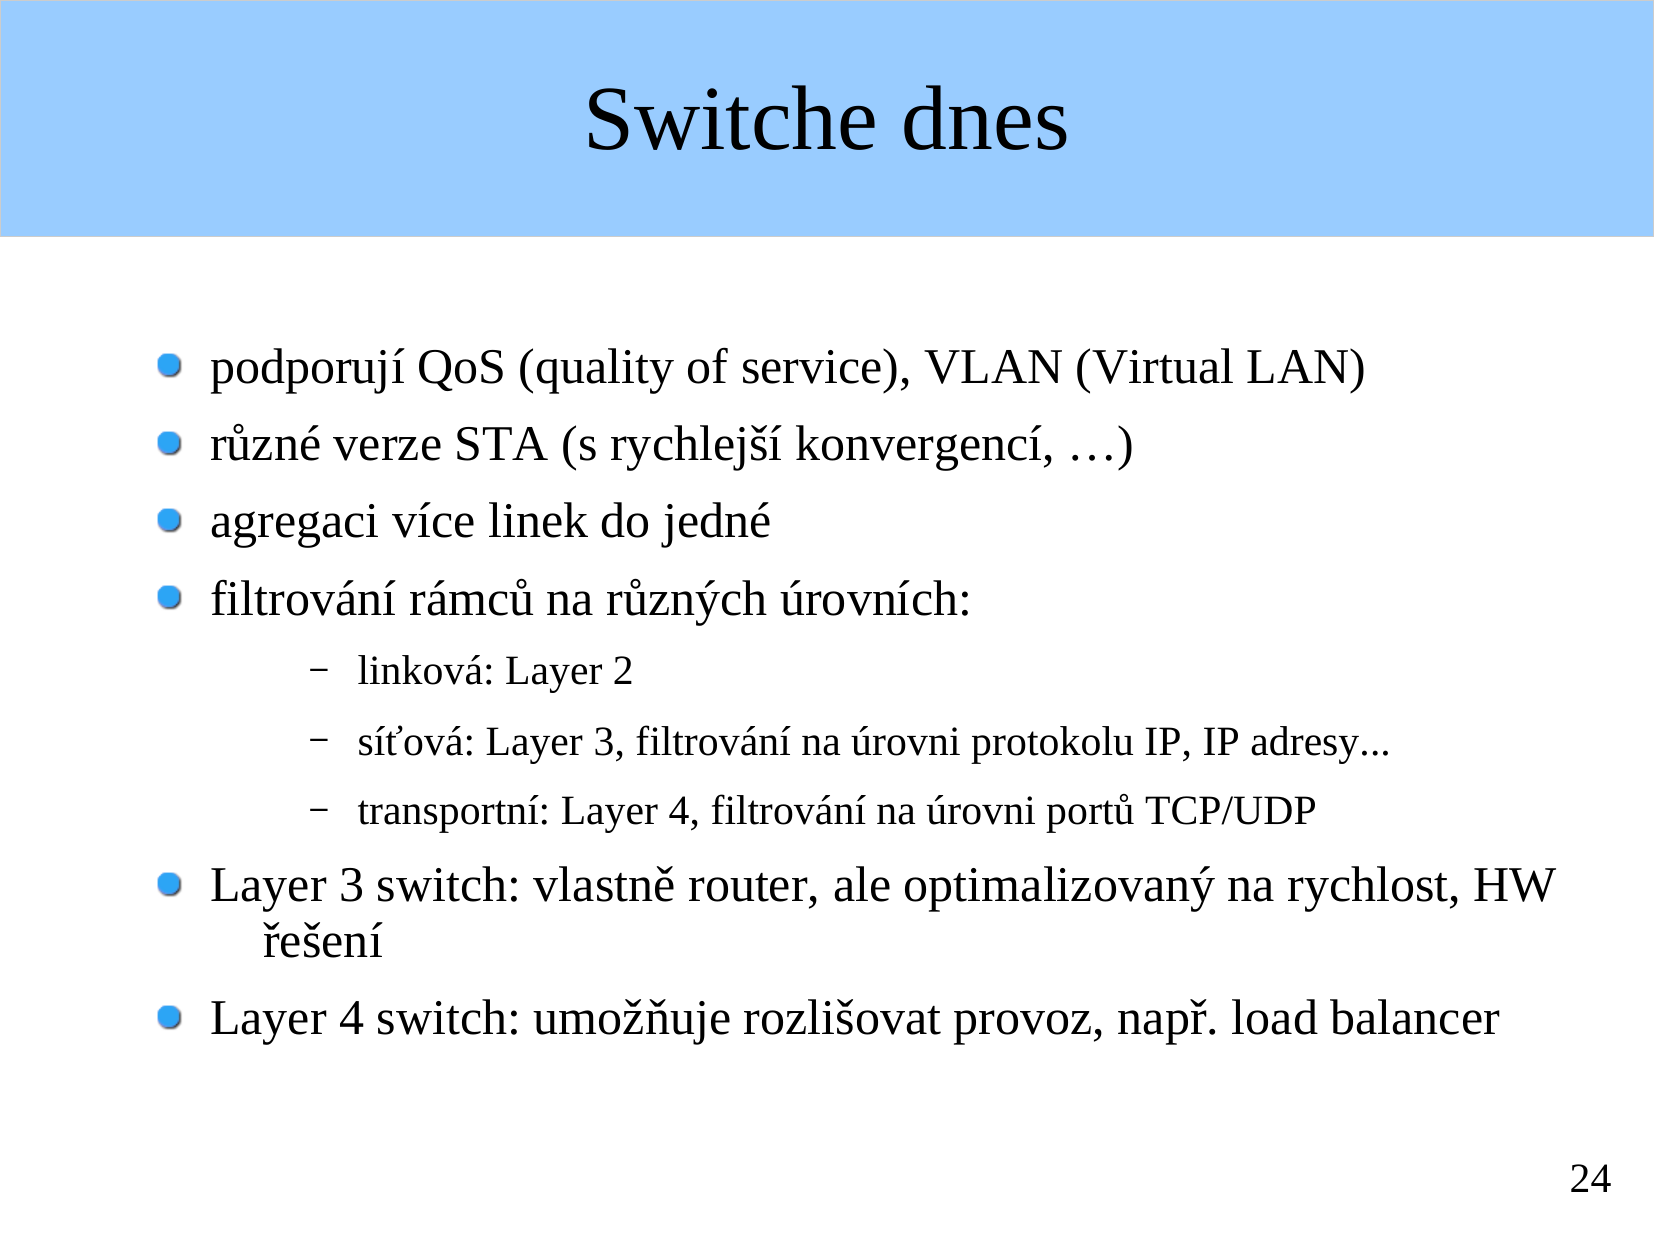

# Switche dnes
podporují QoS (quality of service), VLAN (Virtual LAN)
různé verze STA (s rychlejší konvergencí, …)
agregaci více linek do jedné
filtrování rámců na různých úrovních:
linková: Layer 2
síťová: Layer 3, filtrování na úrovni protokolu IP, IP adresy...
transportní: Layer 4, filtrování na úrovni portů TCP/UDP
Layer 3 switch: vlastně router, ale optimalizovaný na rychlost, HW řešení
Layer 4 switch: umožňuje rozlišovat provoz, např. load balancer